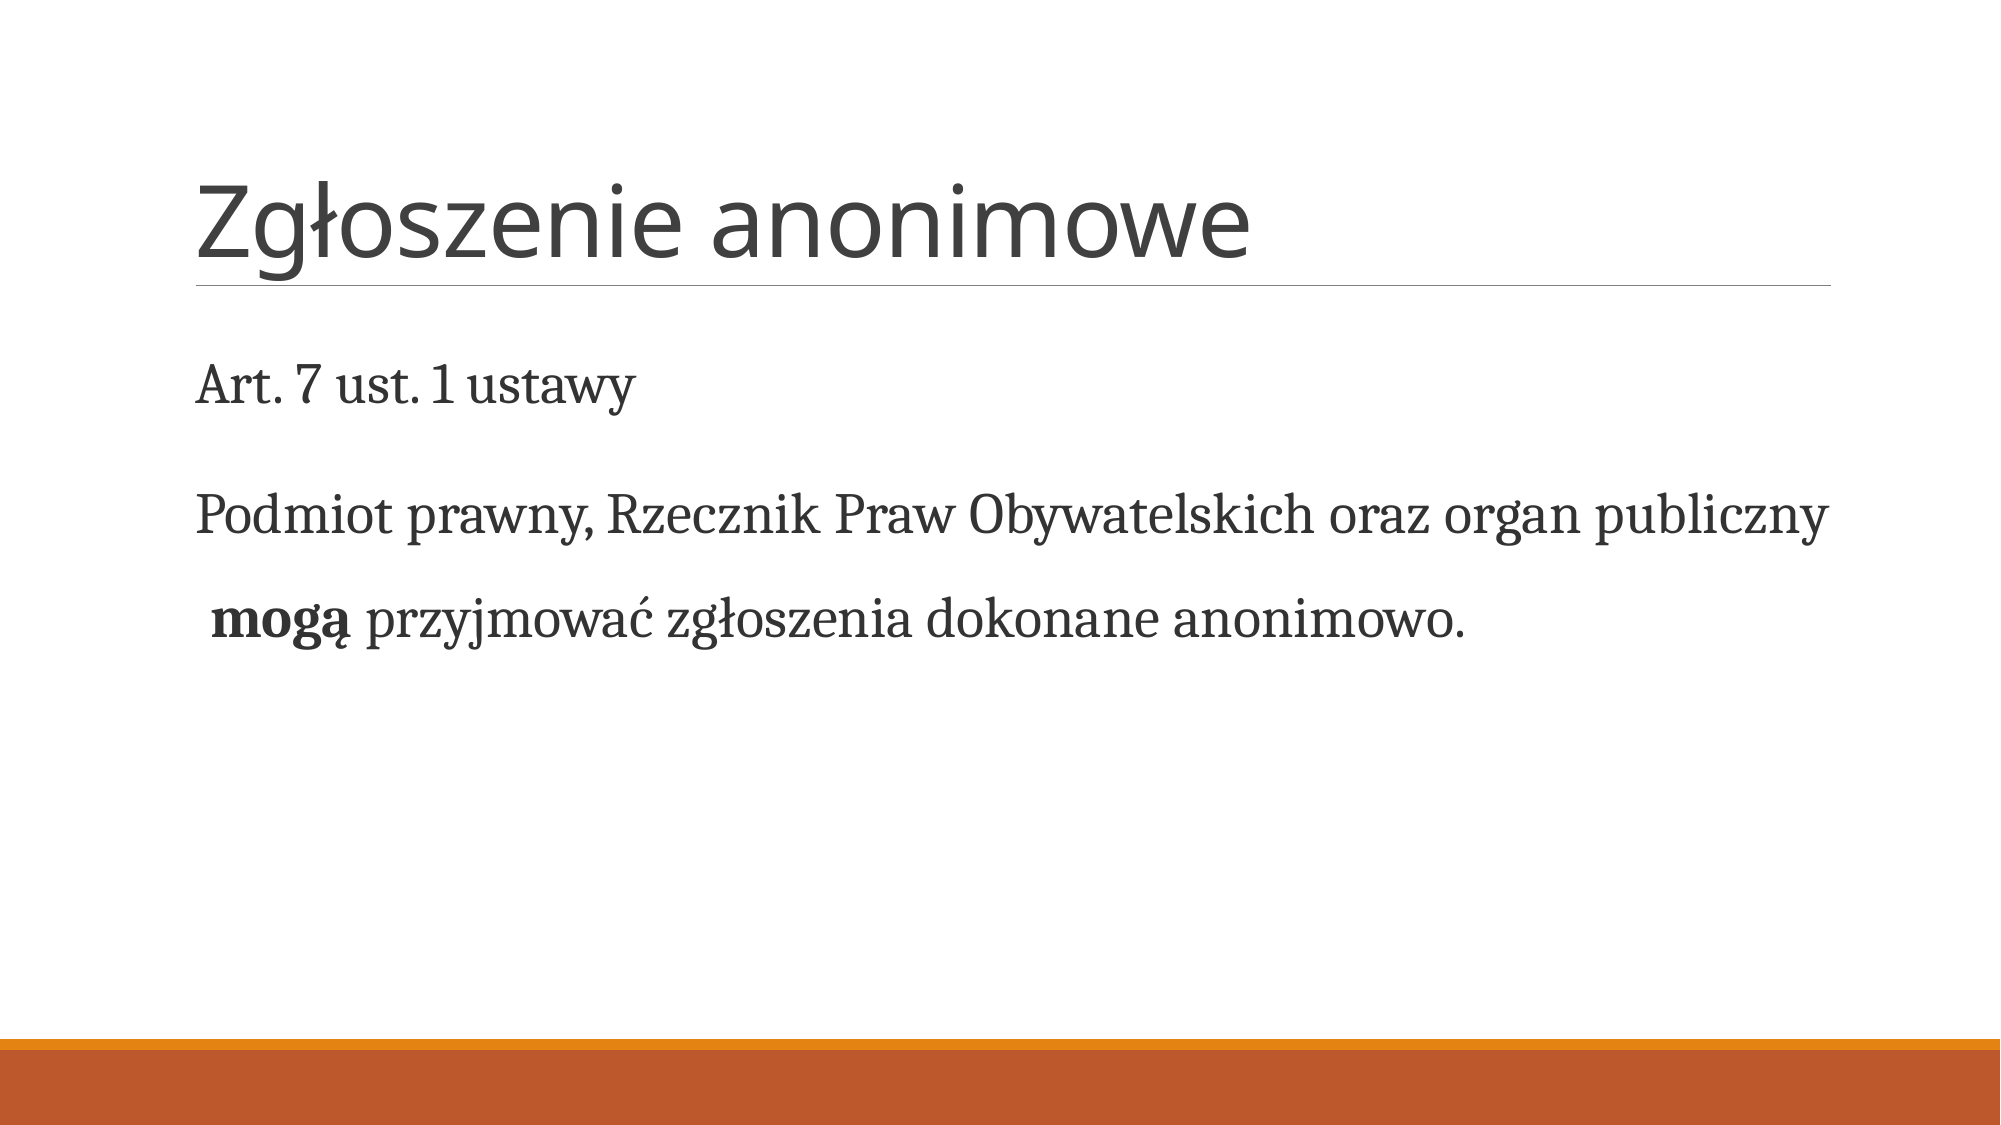

# Zgłoszenie anonimowe
Art. 7 ust. 1 ustawy
Podmiot prawny, Rzecznik Praw Obywatelskich oraz organ publiczny mogą przyjmować zgłoszenia dokonane anonimowo.